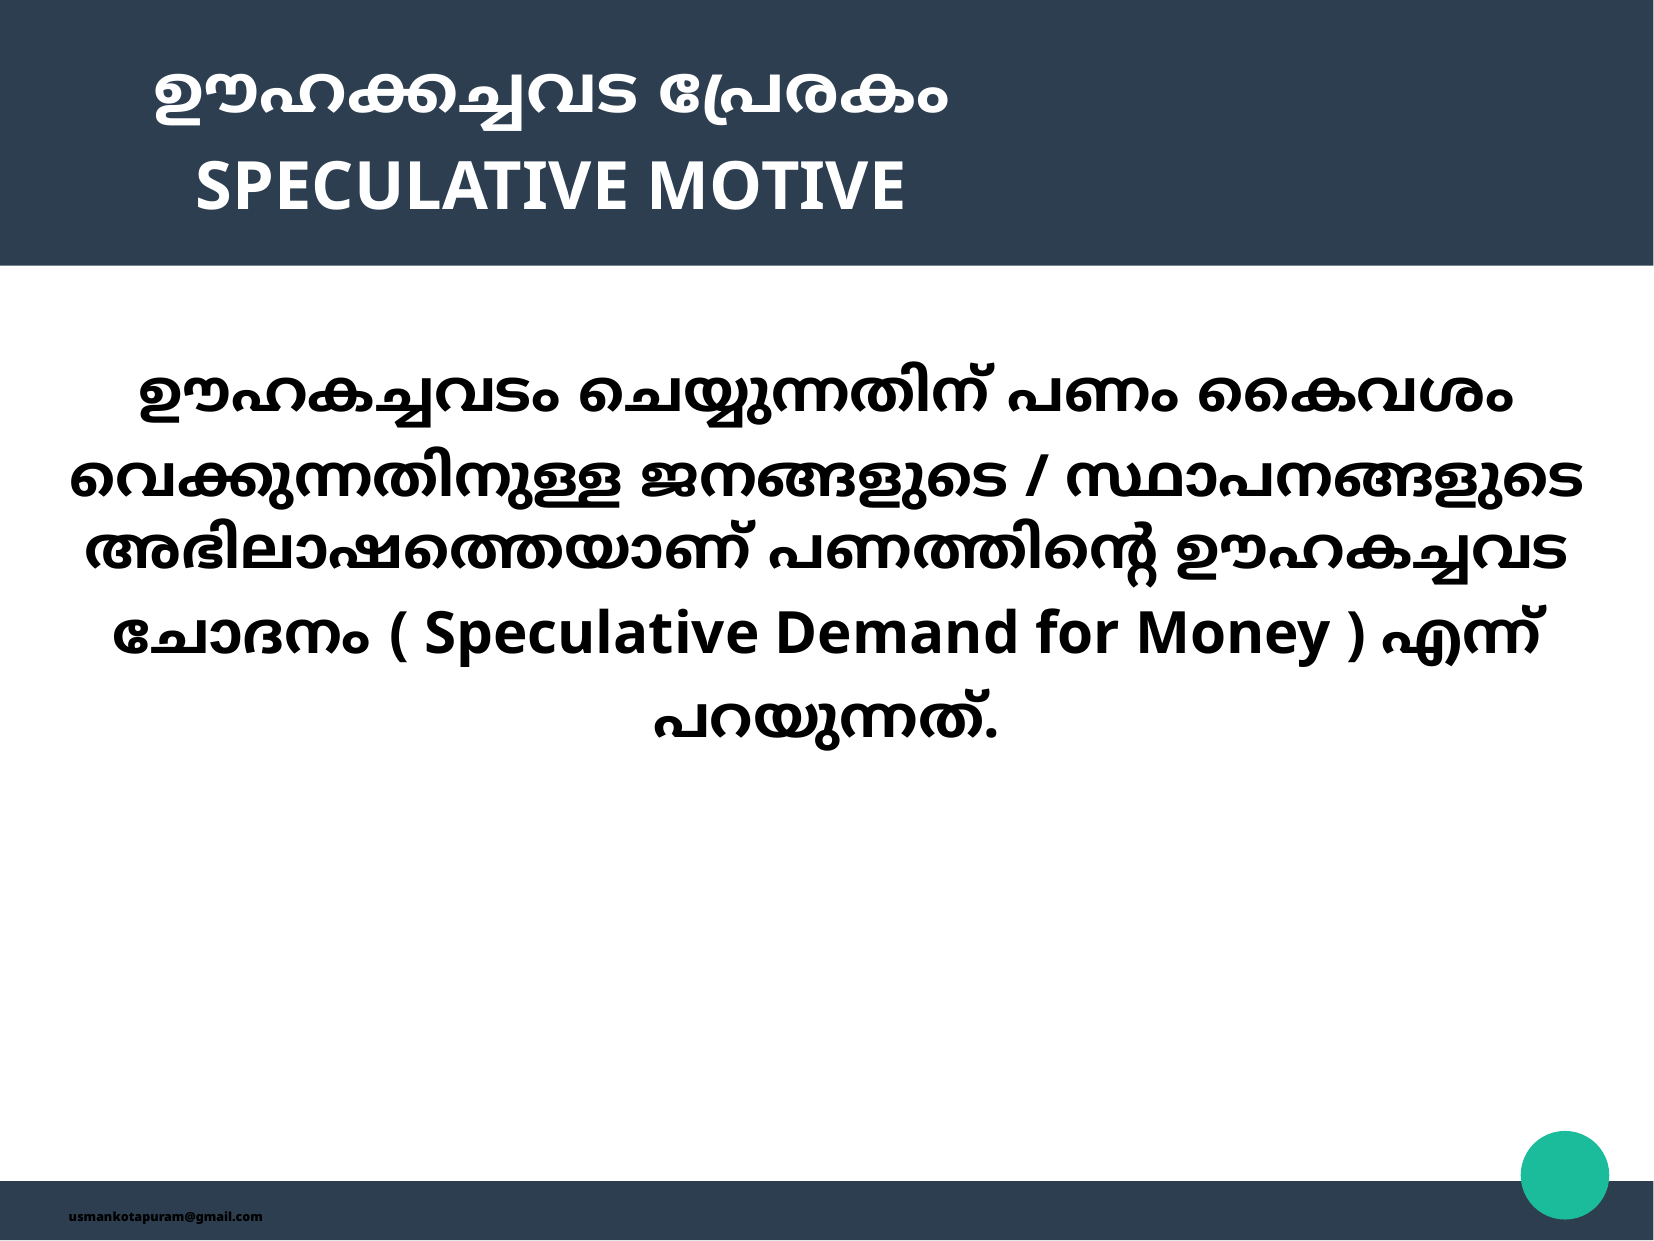

# ഊഹക്കച്ചവട പ്രേരകം SPECULATIVE MOTIVE
ഊഹകച്ചവടം ചെയ്യുന്നതിന് പണം കൈവശം വെക്കുന്നതിനുള്ള ജനങ്ങളുടെ / സ്ഥാപനങ്ങളുടെ അഭിലാഷത്തെയാണ് പണത്തിന്റെ ഊഹകച്ചവട ചോദനം ( Speculative Demand for Money ) എന്ന് പറയുന്നത്.